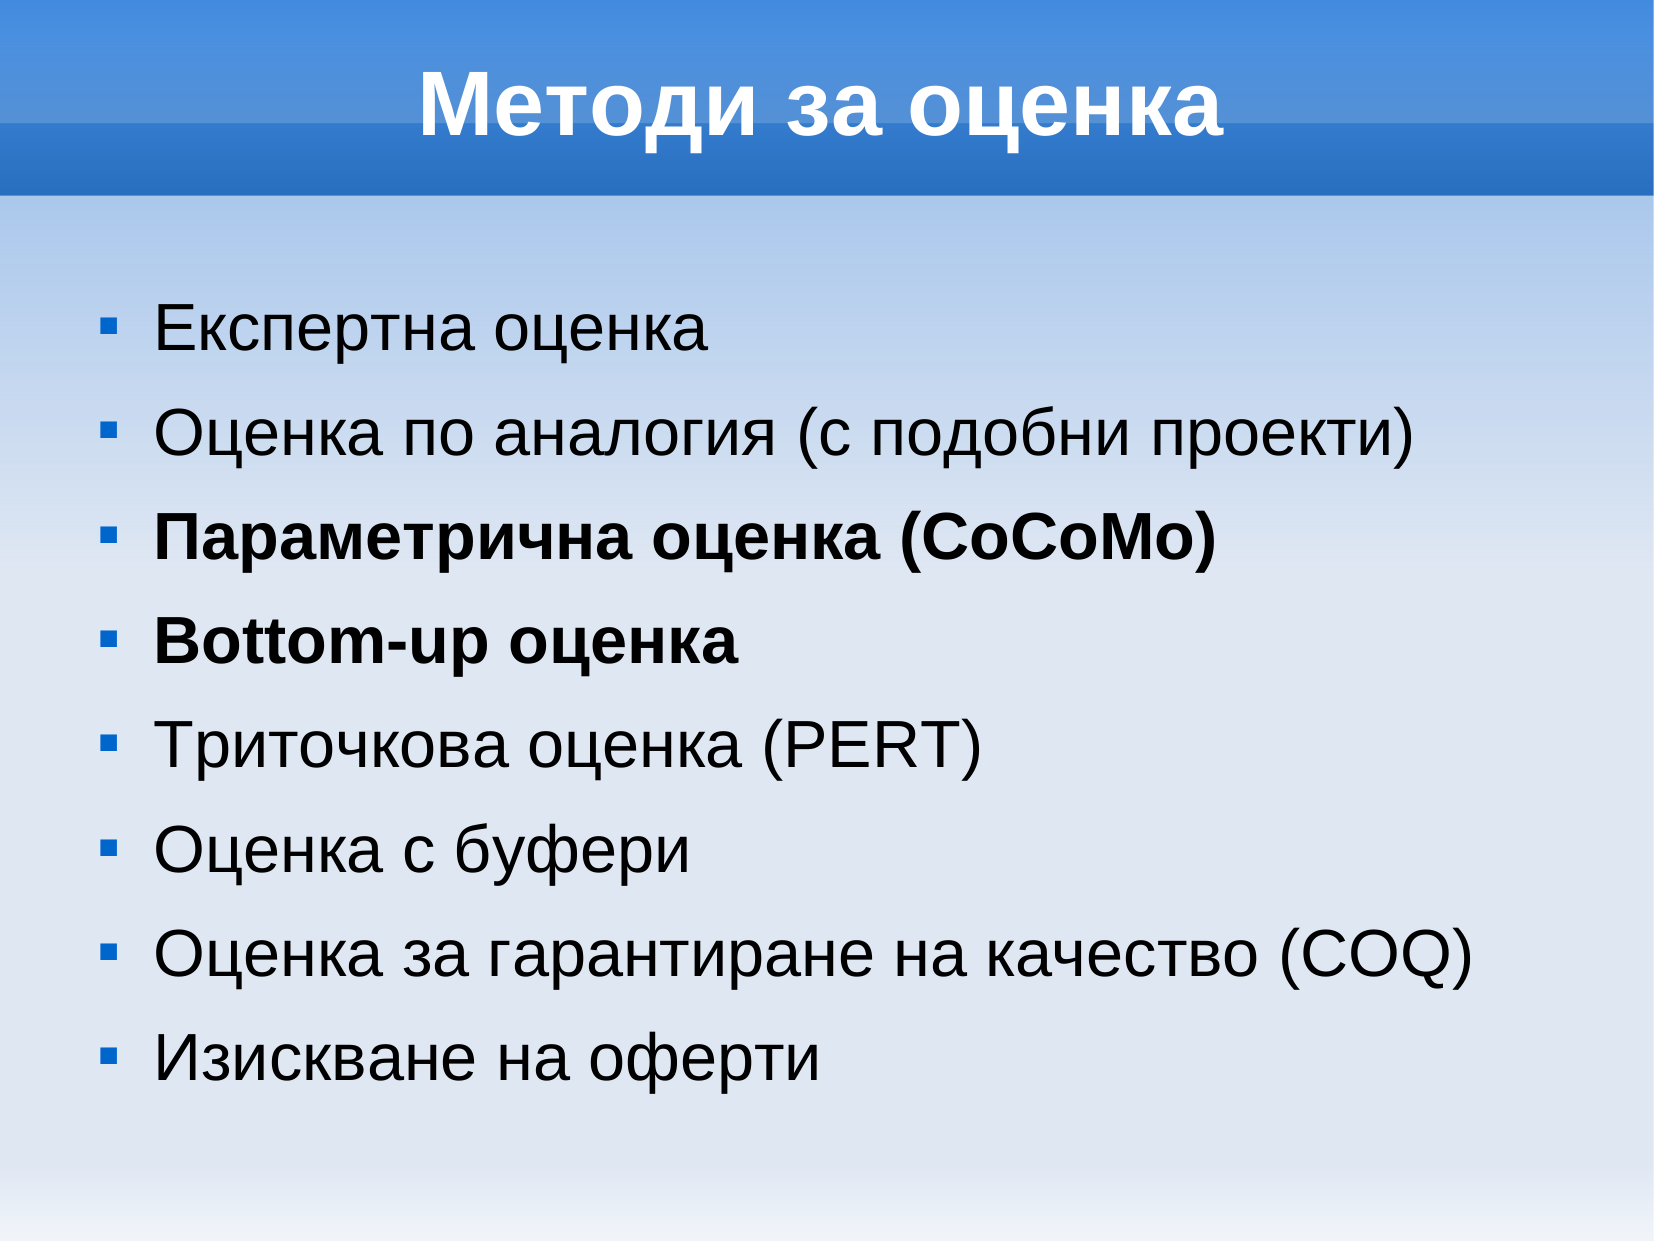

# Методи за оценка
Експертна оценка
Оценка по аналогия (с подобни проекти)
Параметрична оценка (CoCoMo)
Bottom-up оценка
Триточкова оценка (PERT)
Оценка с буфери
Оценка за гарантиране на качество (COQ)
Изискване на оферти